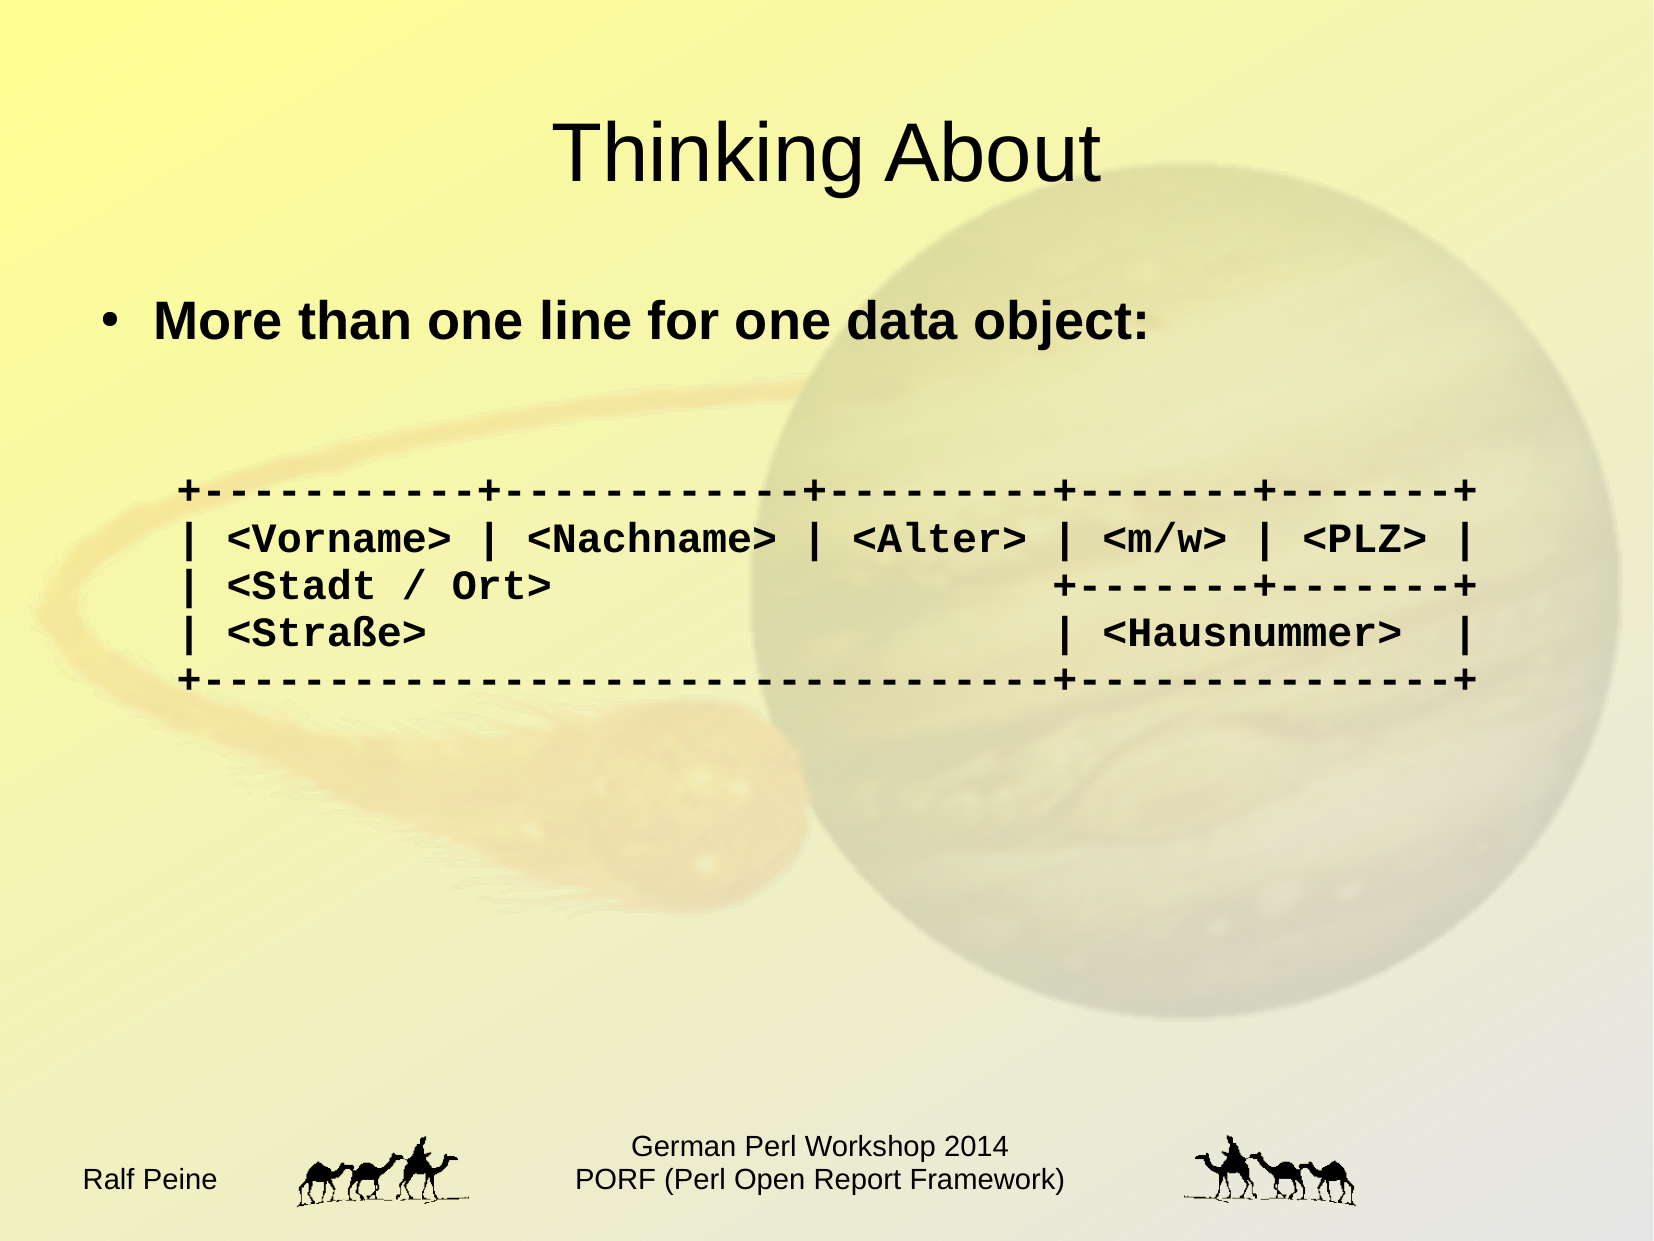

# Thinking About
More than one line for one data object:
+-----------+------------+---------+-------+-------+
| <Vorname> | <Nachname> | <Alter> | <m/w> | <PLZ> |
| <Stadt / Ort> +-------+-------+
| <Straße> | <Hausnummer> |
+----------------------------------+---------------+